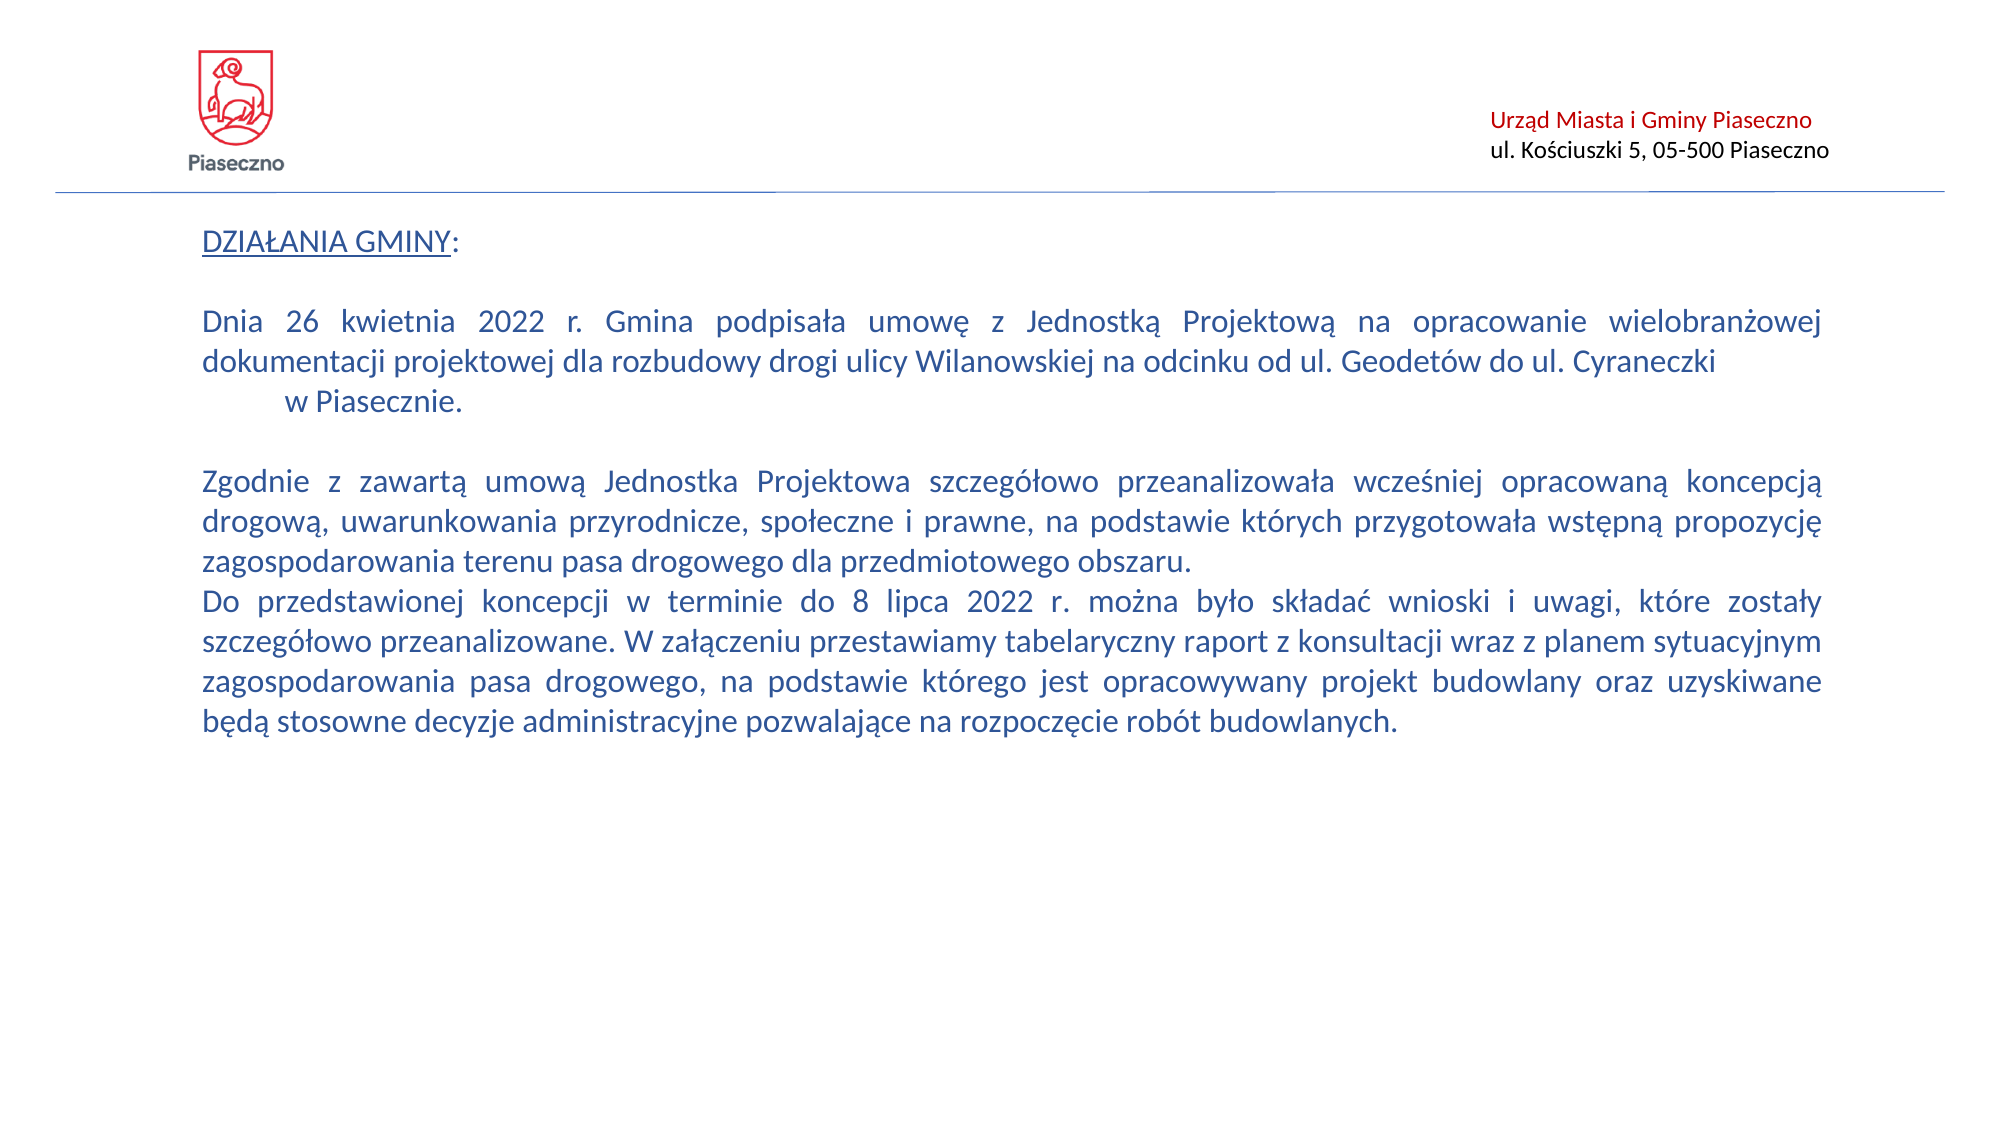

Urząd Miasta i Gminy Piaseczno
ul. Kościuszki 5, 05-500 Piaseczno
DZIAŁANIA GMINY:
Dnia 26 kwietnia 2022 r. Gmina podpisała umowę z Jednostką Projektową na opracowanie wielobranżowej dokumentacji projektowej dla rozbudowy drogi ulicy Wilanowskiej na odcinku od ul. Geodetów do ul. Cyraneczki w Piasecznie.
Zgodnie z zawartą umową Jednostka Projektowa szczegółowo przeanalizowała wcześniej opracowaną koncepcją drogową, uwarunkowania przyrodnicze, społeczne i prawne, na podstawie których przygotowała wstępną propozycję zagospodarowania terenu pasa drogowego dla przedmiotowego obszaru.
Do przedstawionej koncepcji w terminie do 8 lipca 2022 r. można było składać wnioski i uwagi, które zostały szczegółowo przeanalizowane. W załączeniu przestawiamy tabelaryczny raport z konsultacji wraz z planem sytuacyjnym zagospodarowania pasa drogowego, na podstawie którego jest opracowywany projekt budowlany oraz uzyskiwane będą stosowne decyzje administracyjne pozwalające na rozpoczęcie robót budowlanych.